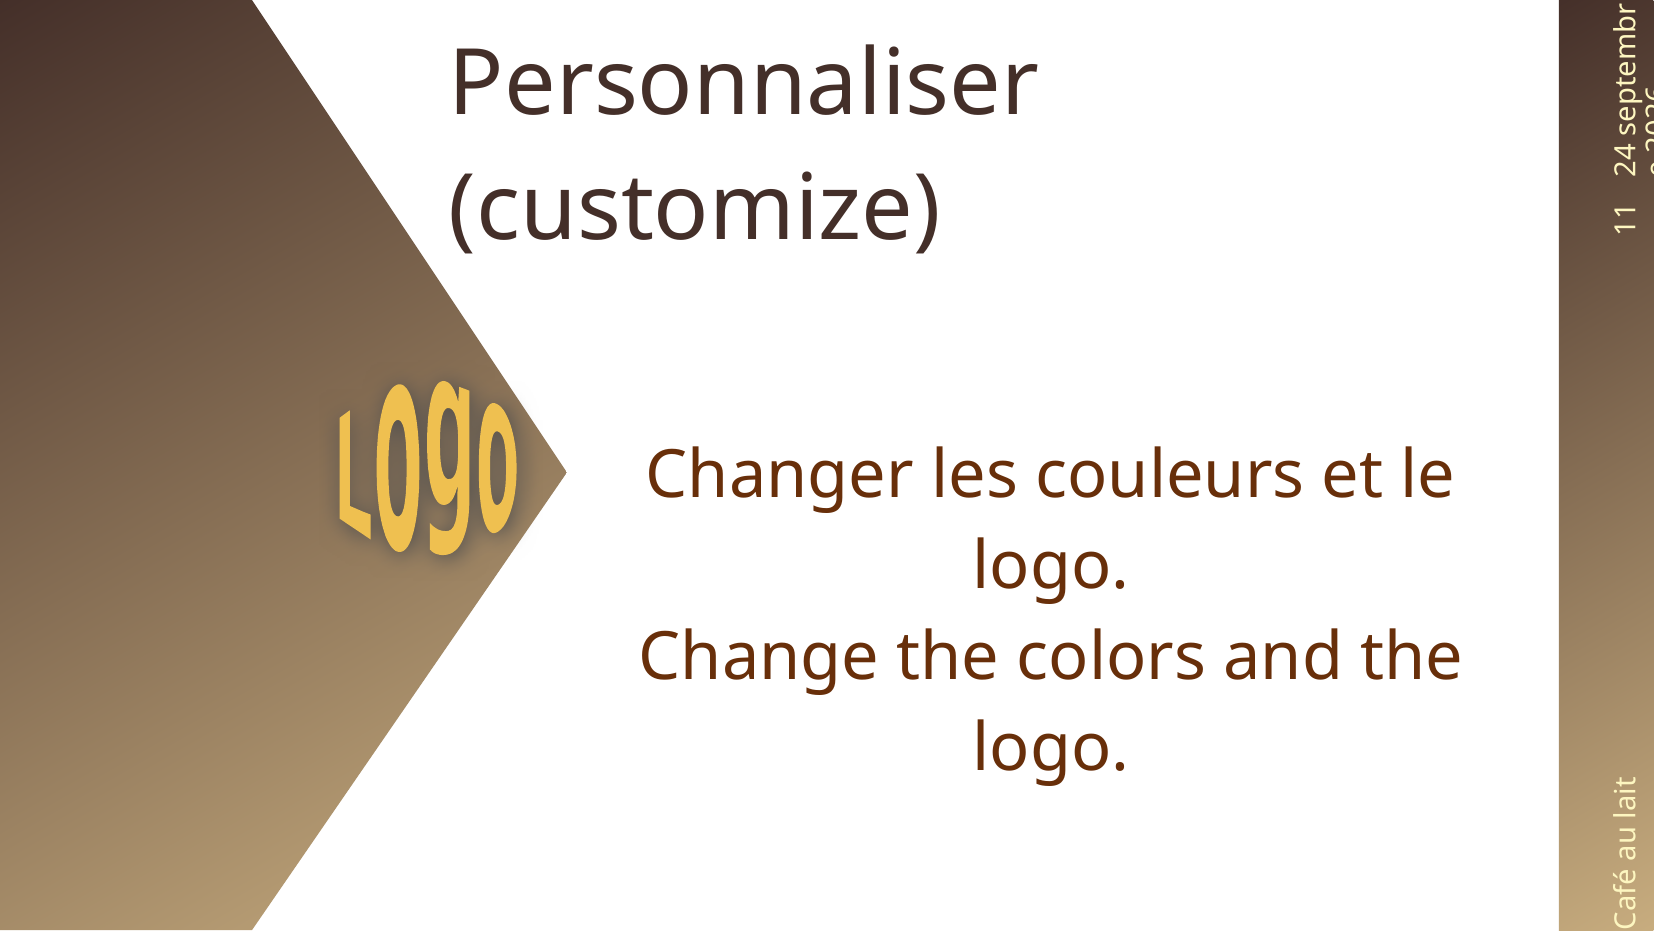

# Personnaliser (customize)
11
Changer les couleurs et le logo.
Change the colors and the logo.
Café au lait